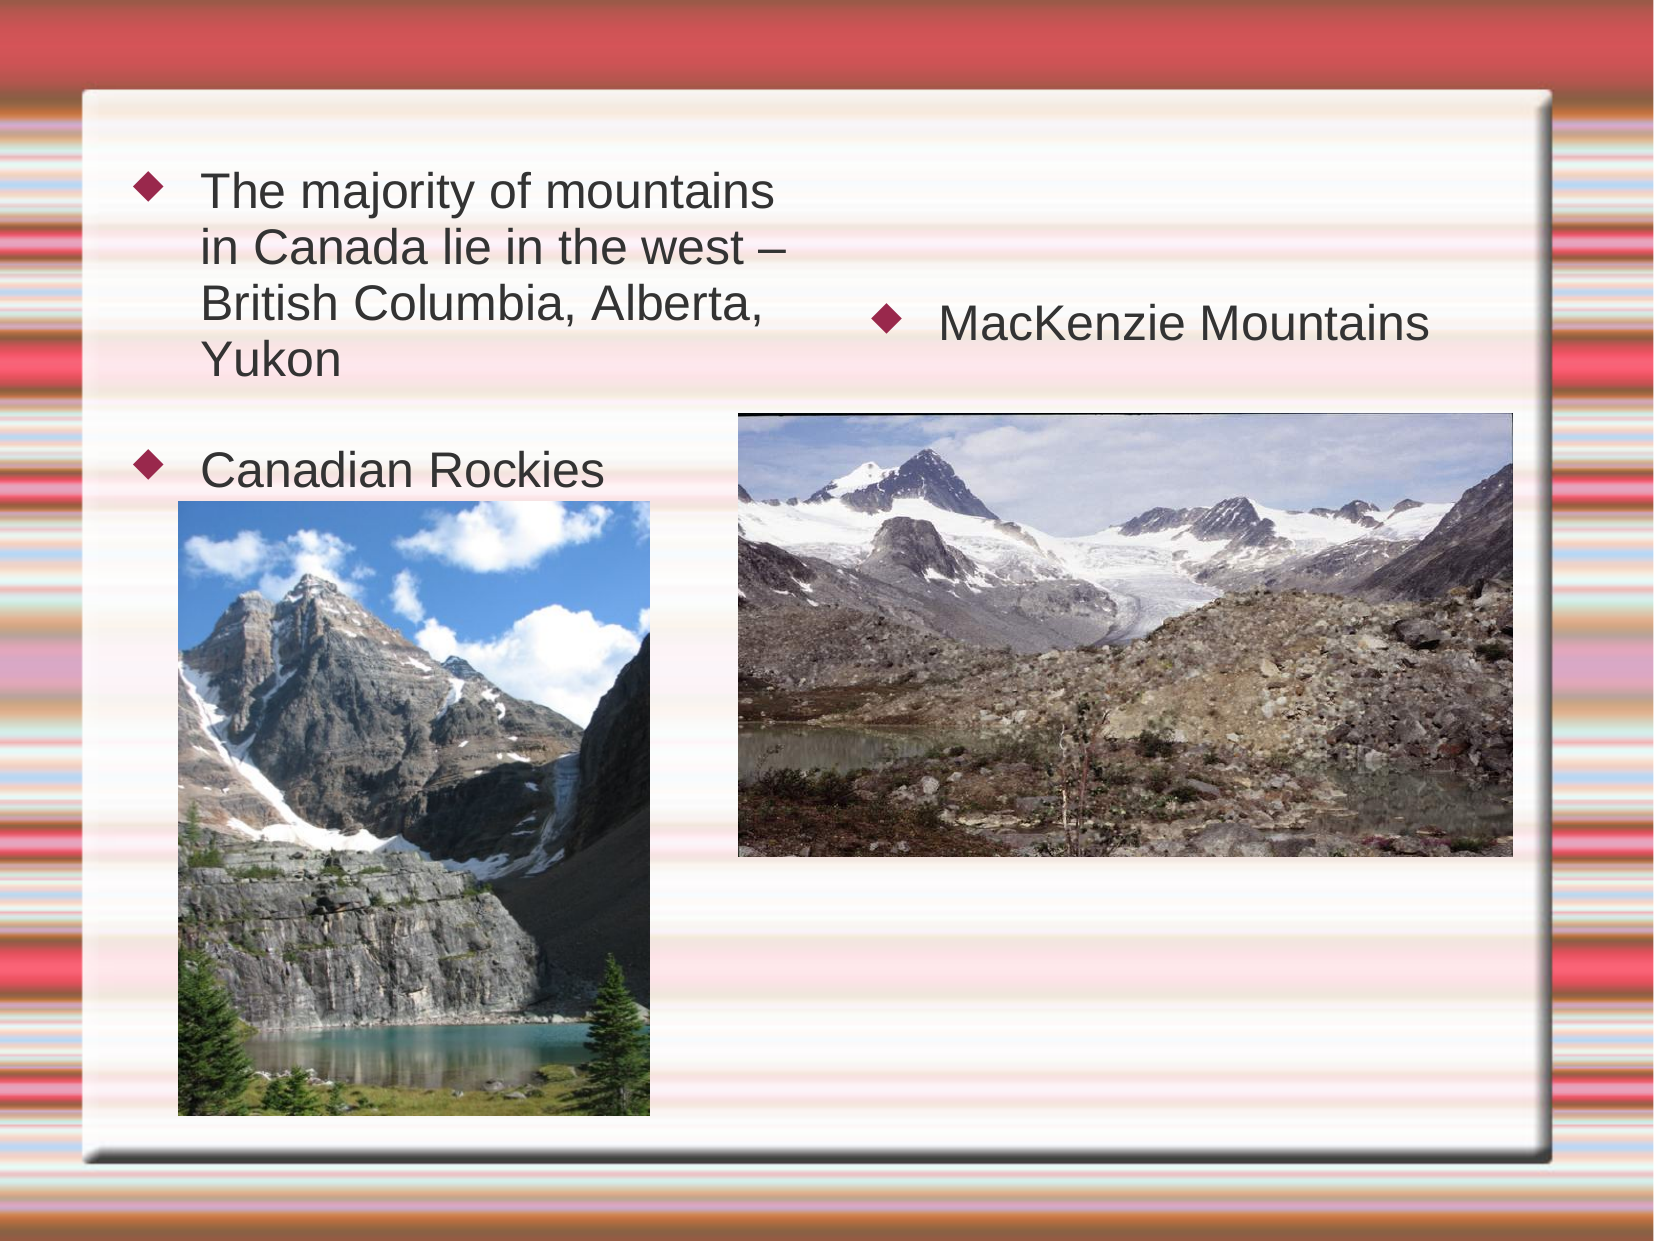

# The majority of mountains in Canada lie in the west – British Columbia, Alberta, Yukon
Canadian Rockies
MacKenzie Mountains